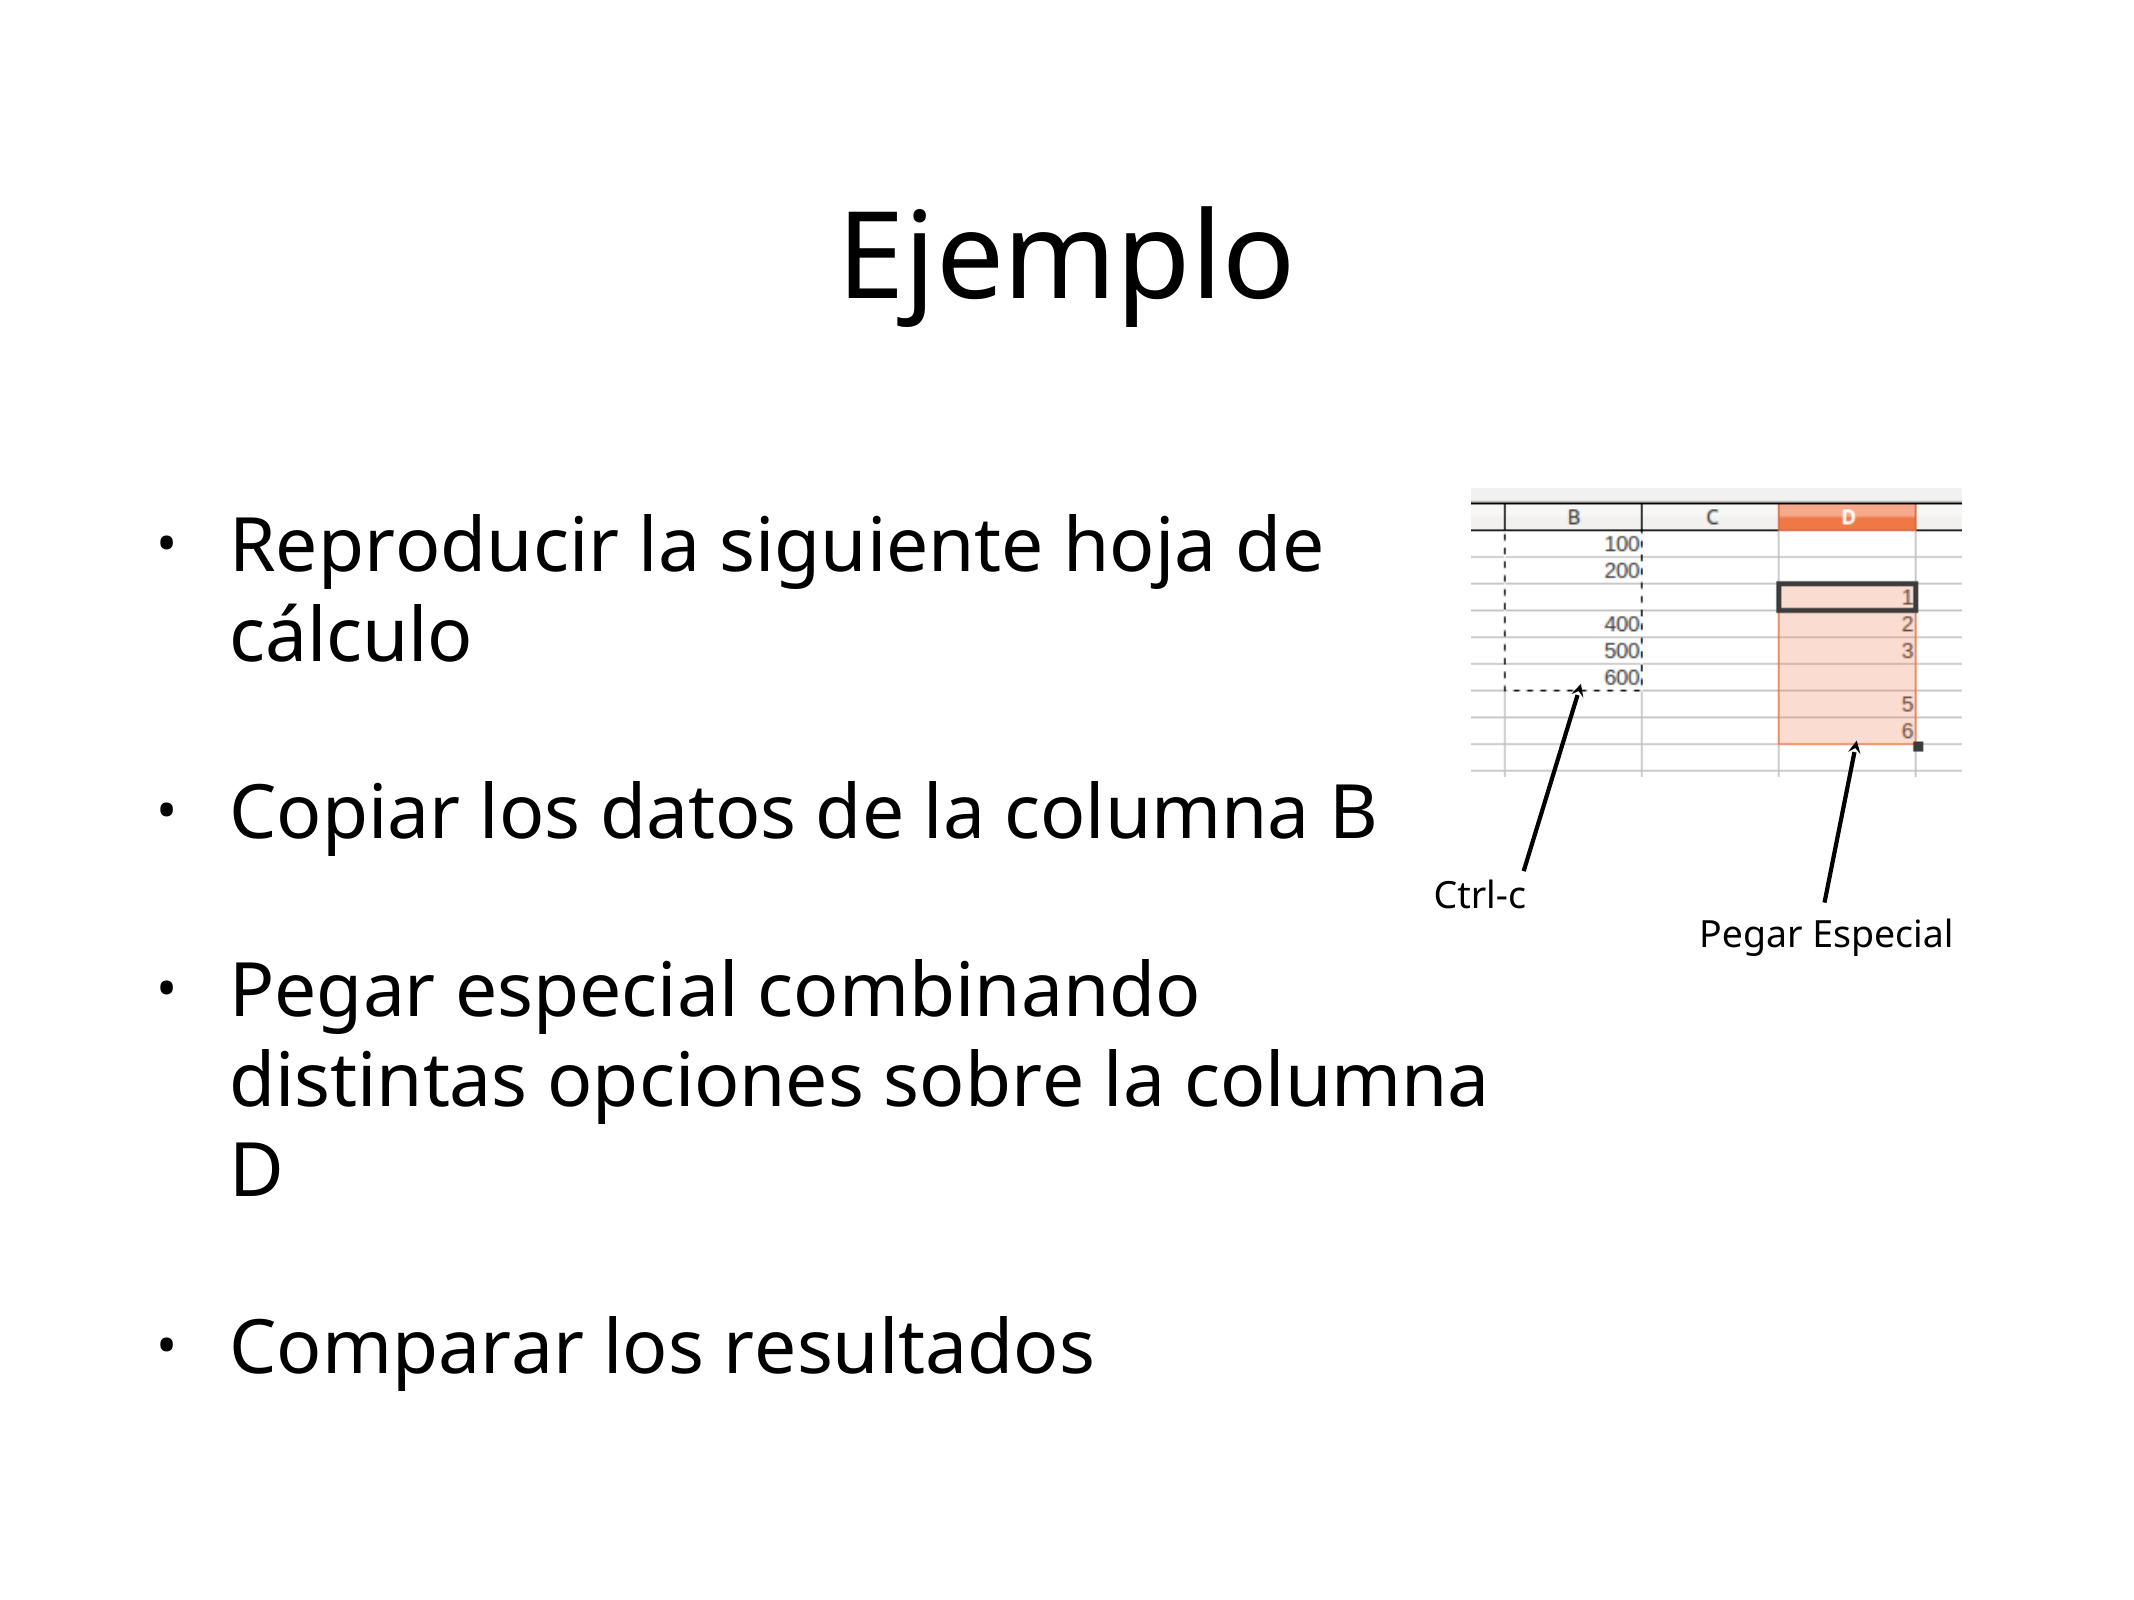

# Ejemplo
Reproducir la siguiente hoja de cálculo
Copiar los datos de la columna B
Pegar especial combinando distintas opciones sobre la columna D
Comparar los resultados
Ctrl-c
Pegar Especial